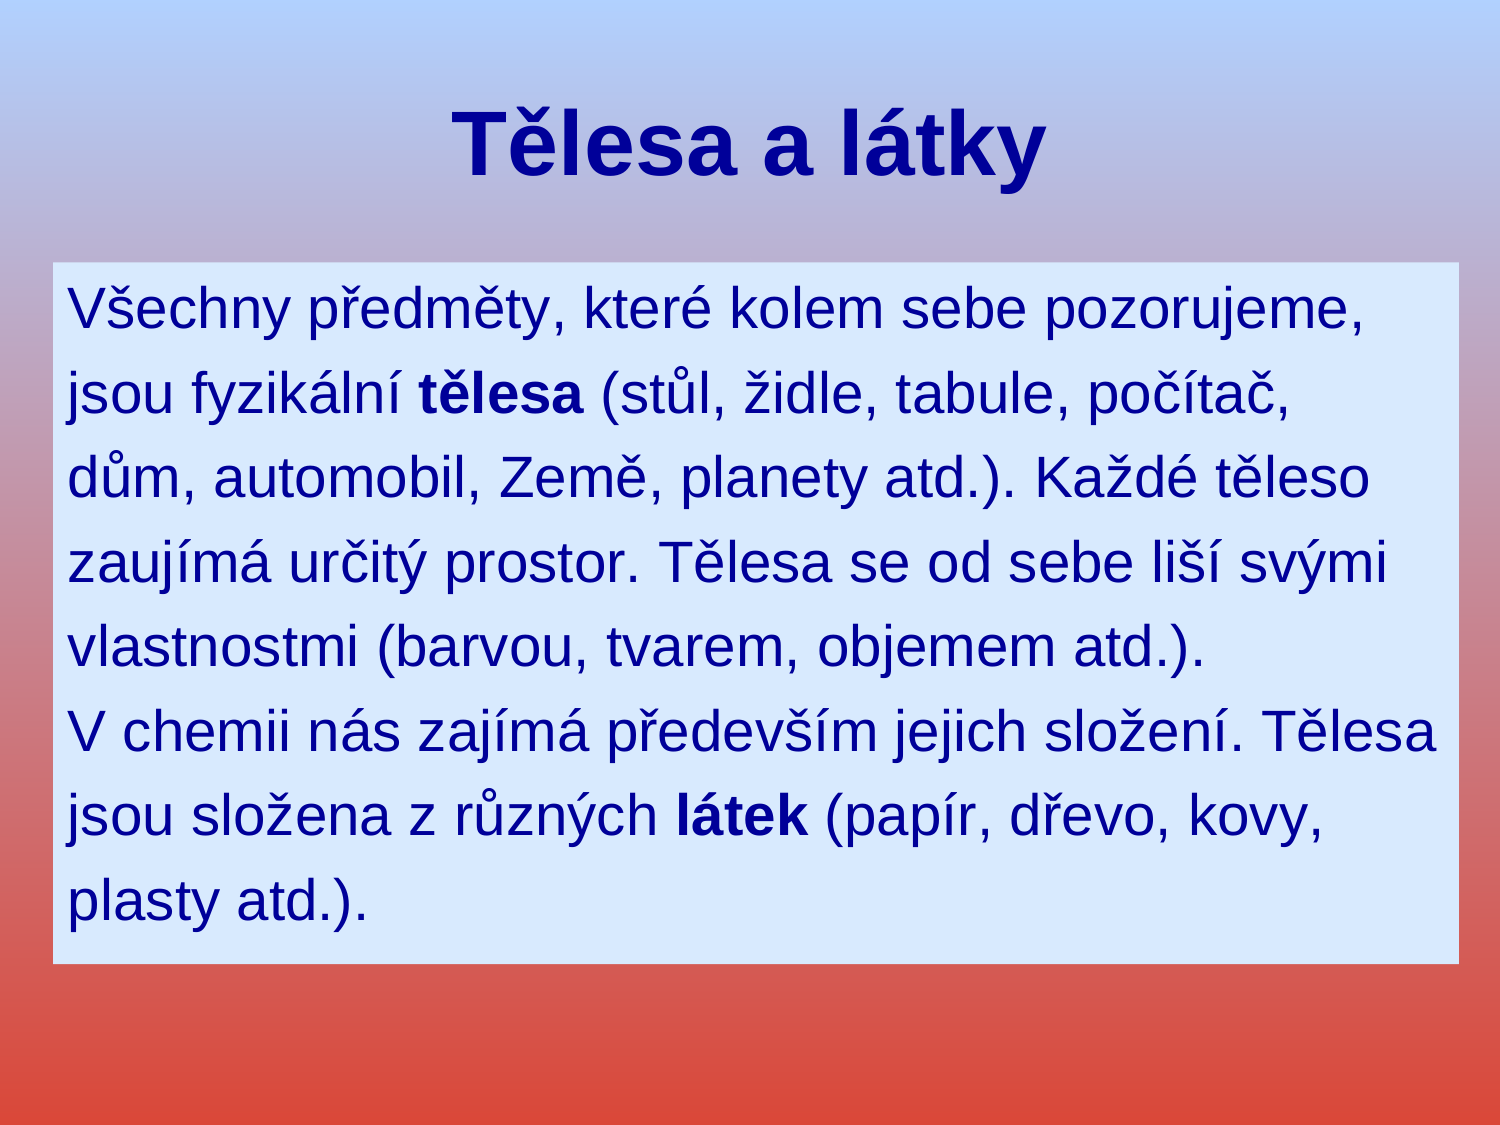

# Tělesa a látky
Všechny předměty, které kolem sebe pozorujeme,
jsou fyzikální tělesa (stůl, židle, tabule, počítač,
dům, automobil, Země, planety atd.). Každé těleso
zaujímá určitý prostor. Tělesa se od sebe liší svými
vlastnostmi (barvou, tvarem, objemem atd.).
V chemii nás zajímá především jejich složení. Tělesa
jsou složena z různých látek (papír, dřevo, kovy,
plasty atd.).